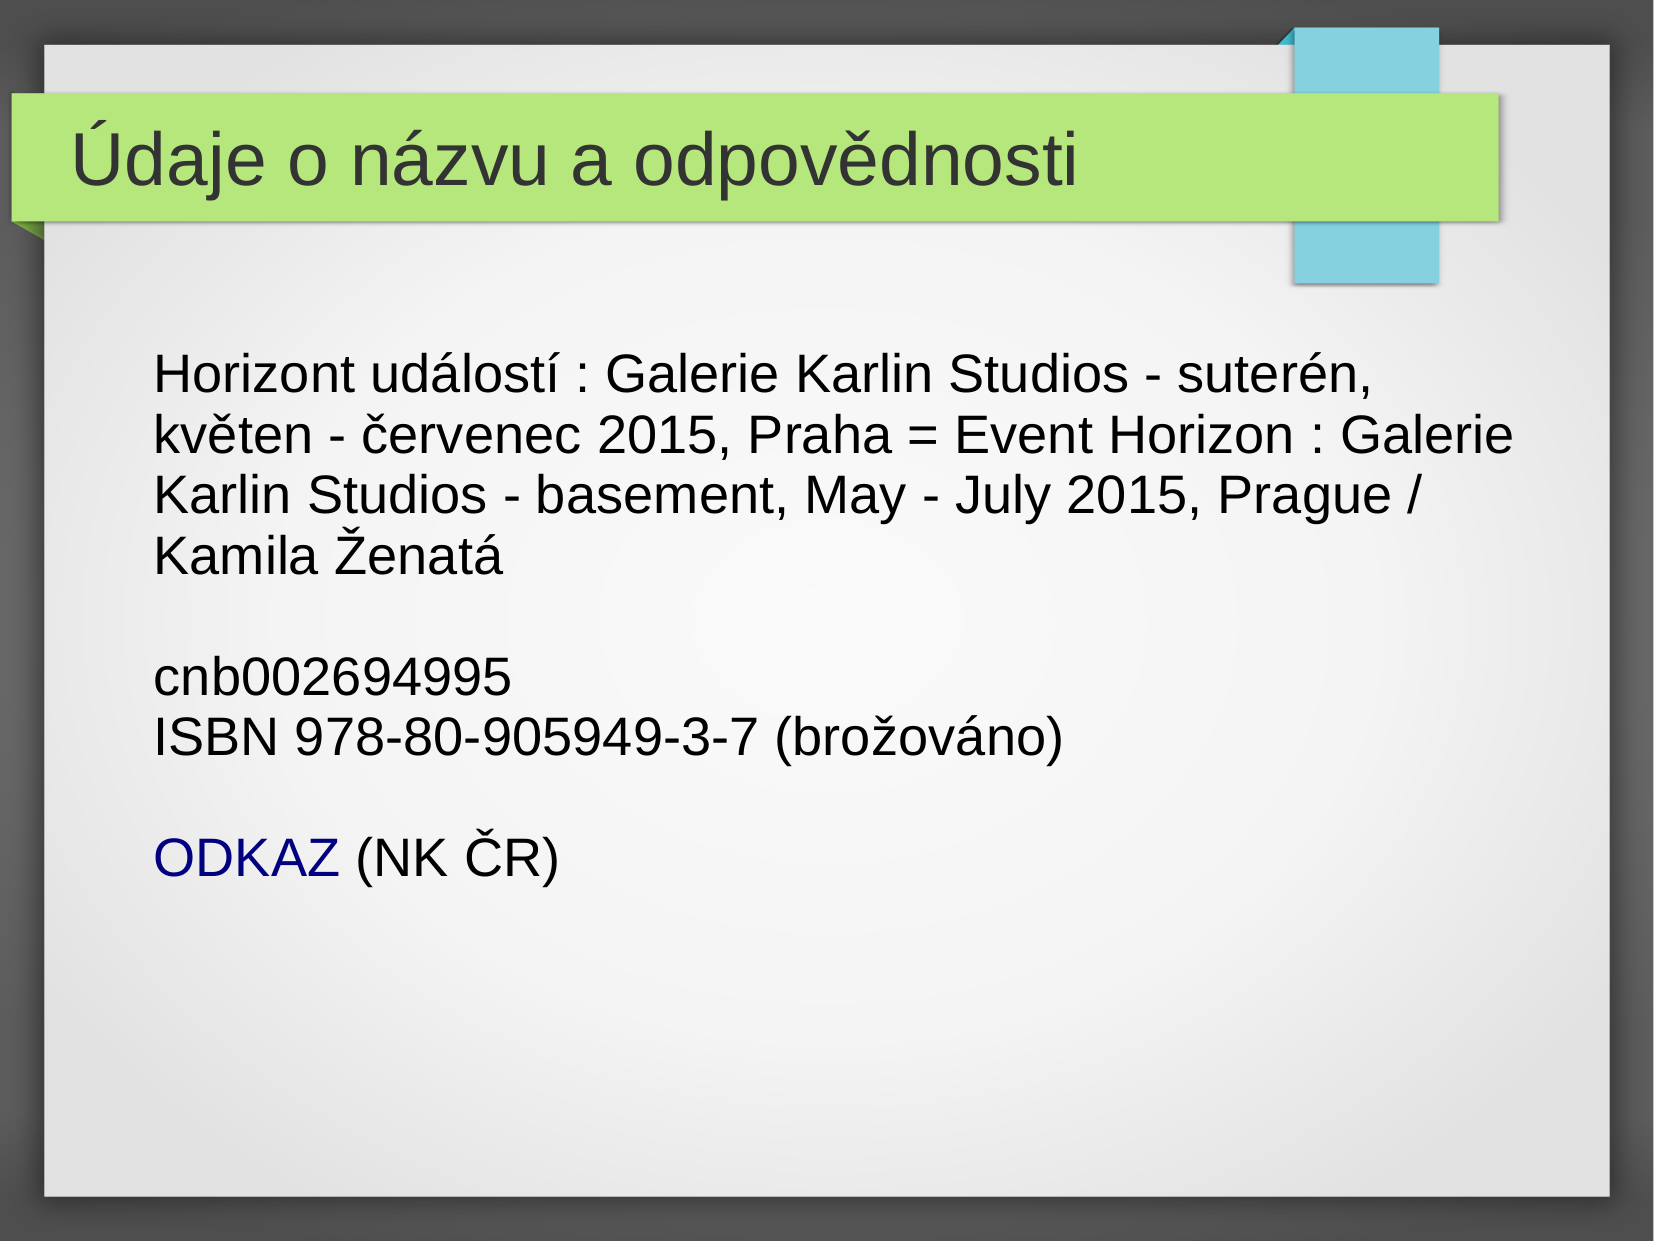

# Údaje o názvu a odpovědnosti
Horizont událostí : Galerie Karlin Studios - suterén, květen - červenec 2015, Praha = Event Horizon : Galerie Karlin Studios - basement, May - July 2015, Prague / Kamila Ženatá
cnb002694995
ISBN 978-80-905949-3-7 (brožováno)
ODKAZ (NK ČR)